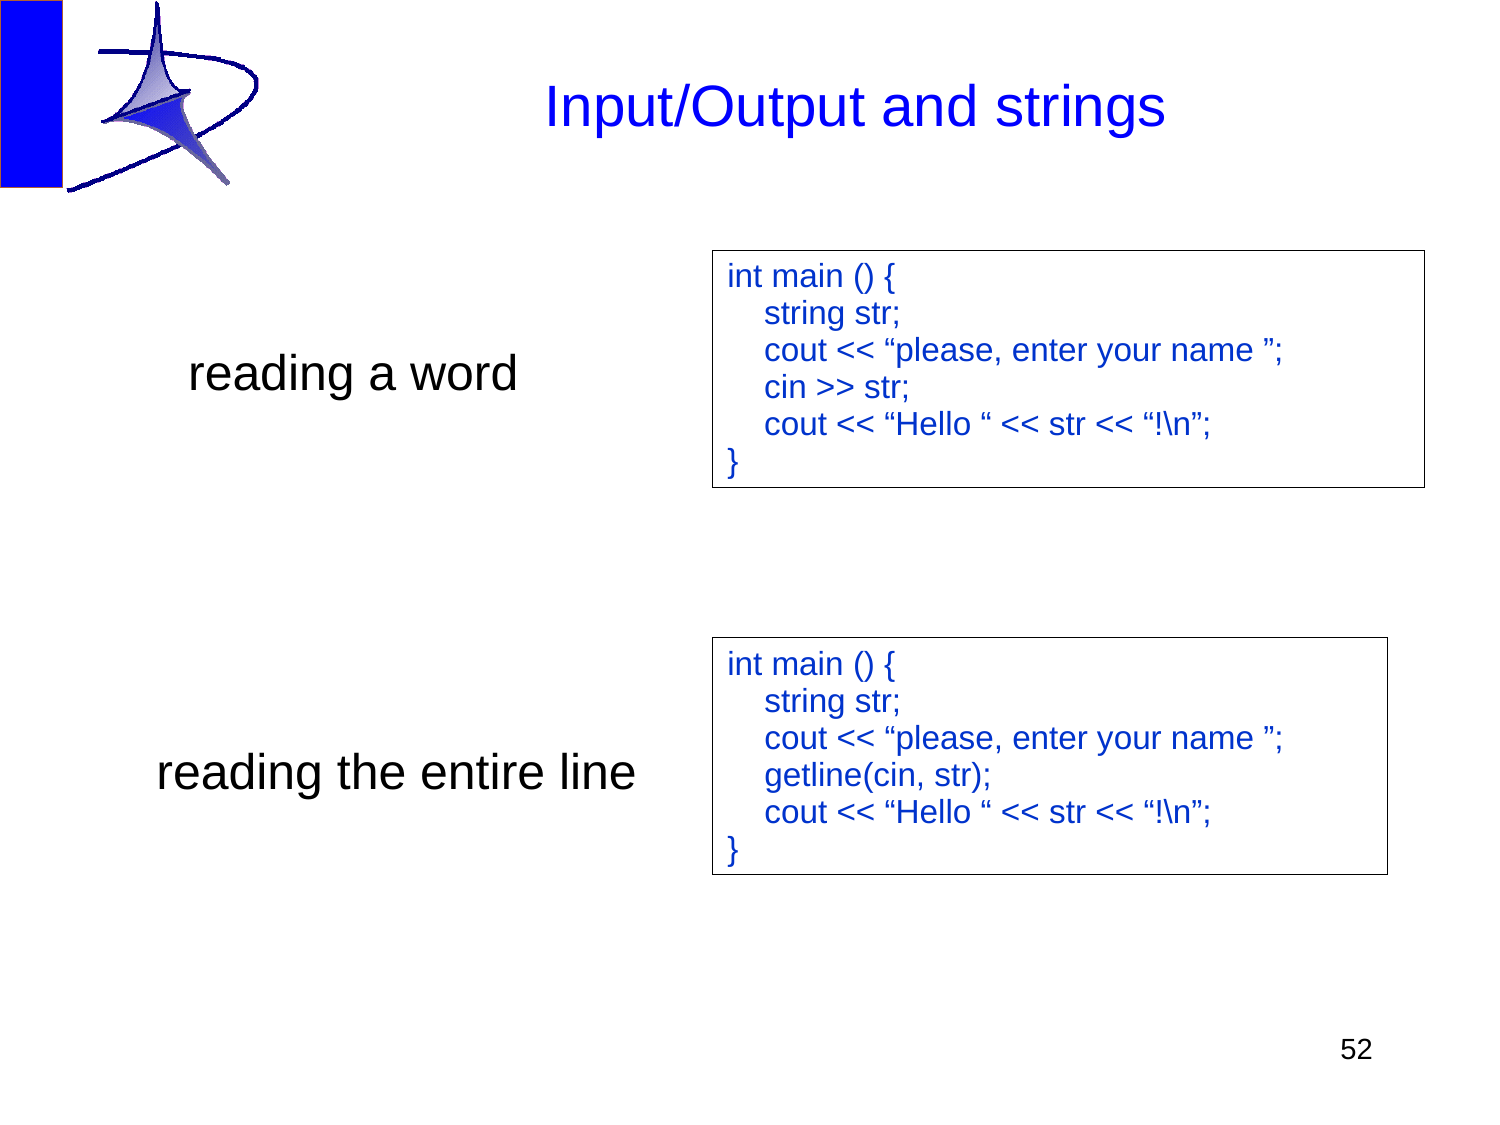

# Input/Output and strings
int main () {
 string str;
 cout << “please, enter your name ”;
 cin >> str;
 cout << “Hello “ << str << “!\n”;
}
 reading a word
int main () {
 string str;
 cout << “please, enter your name ”;
 getline(cin, str);
 cout << “Hello “ << str << “!\n”;
}
reading the entire line
52